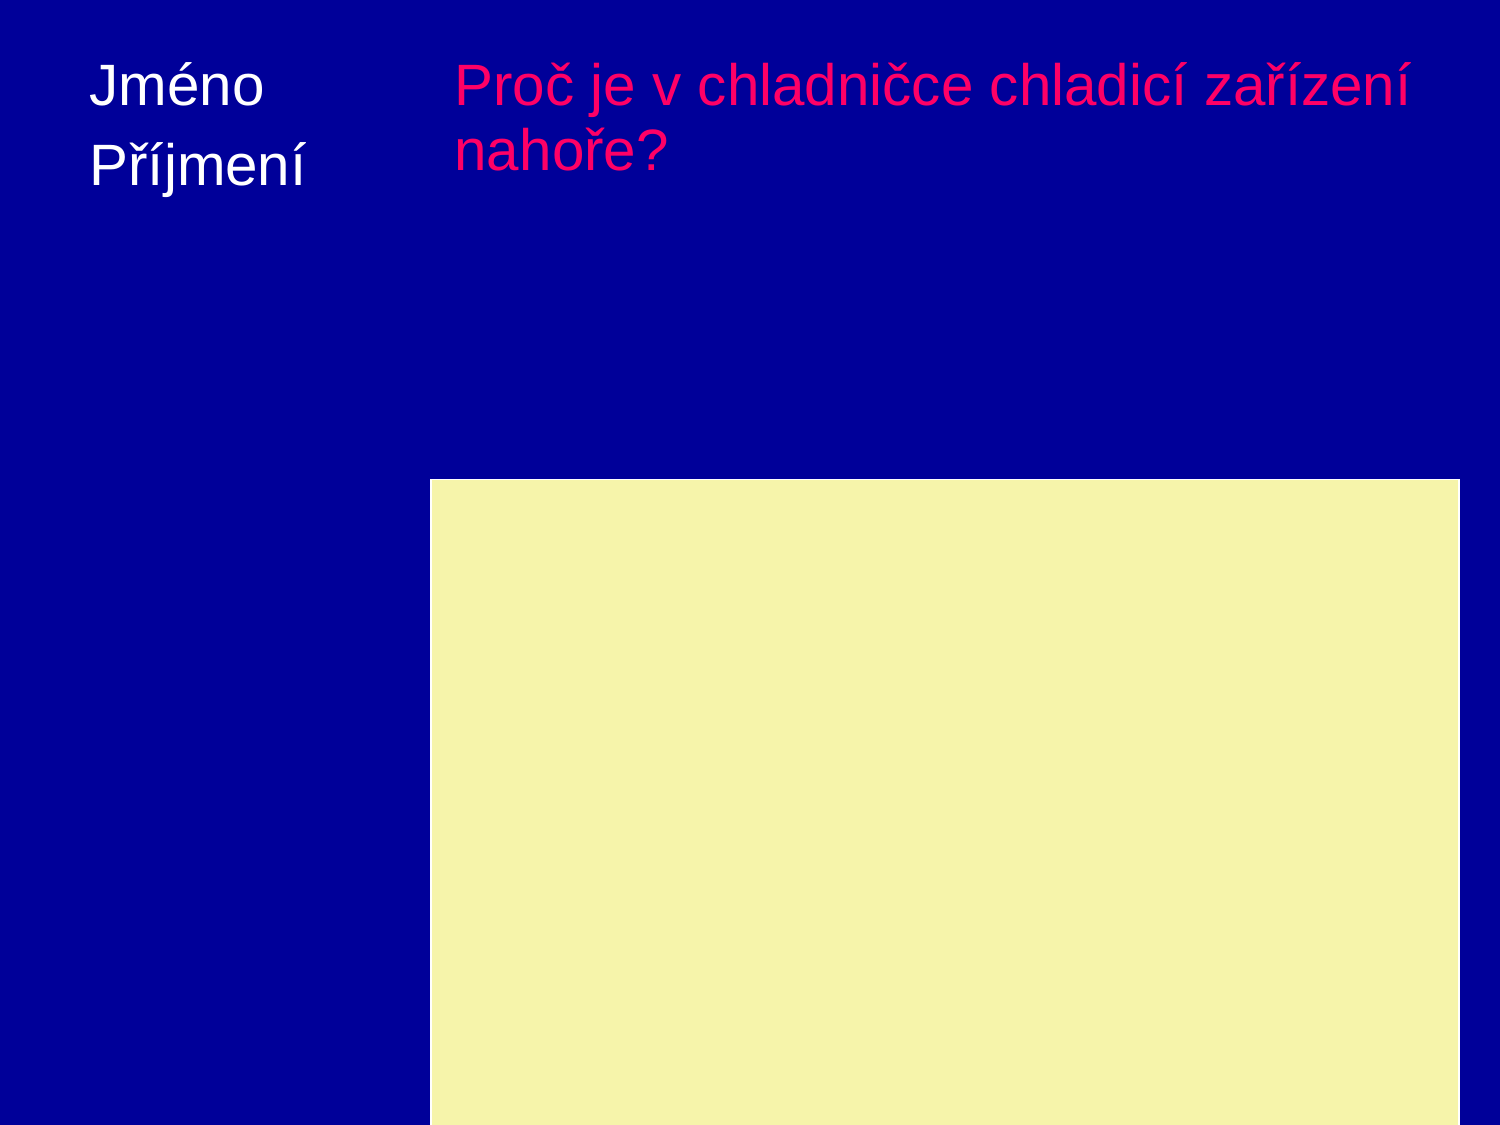

Jméno
Příjmení
Proč je v chladničce chladicí zařízení nahoře?
Protože chladný vzduch klesá dolů
a ochlazuje celý prostor. V opačném případě by bylo v chladničce chladno pouze dole.